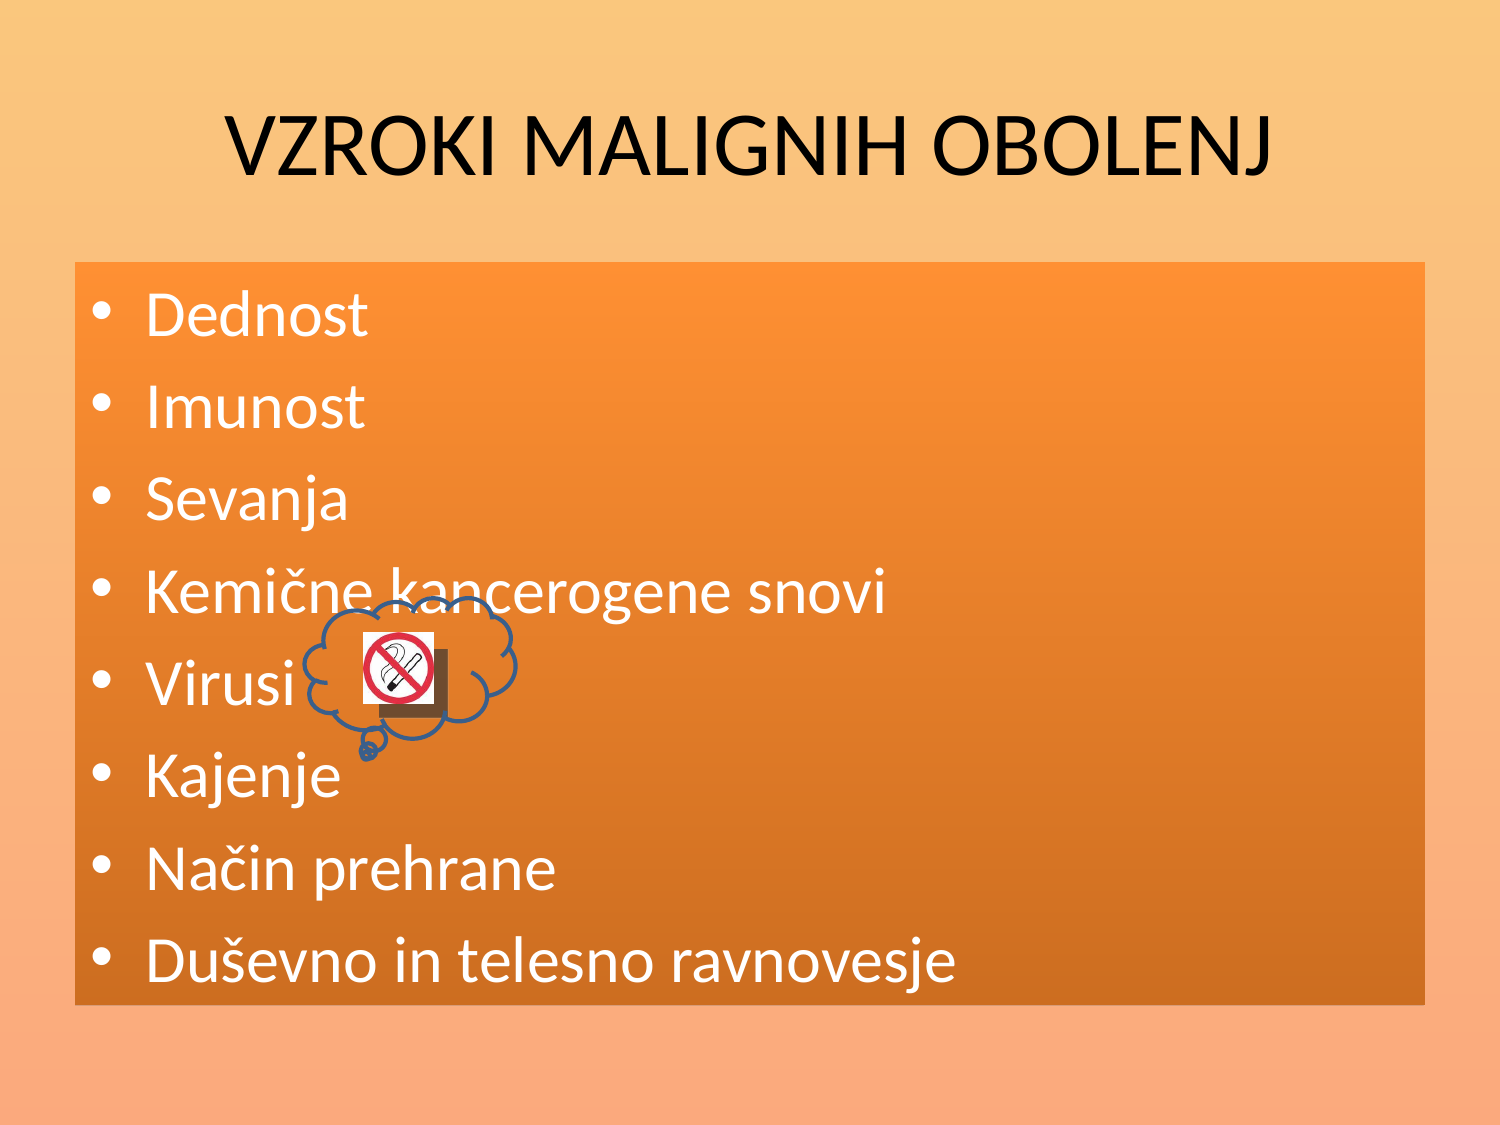

VZROKI MALIGNIH OBOLENJ
# Dednost
Imunost
Sevanja
Kemične kancerogene snovi
Virusi
Kajenje
Način prehrane
Duševno in telesno ravnovesje